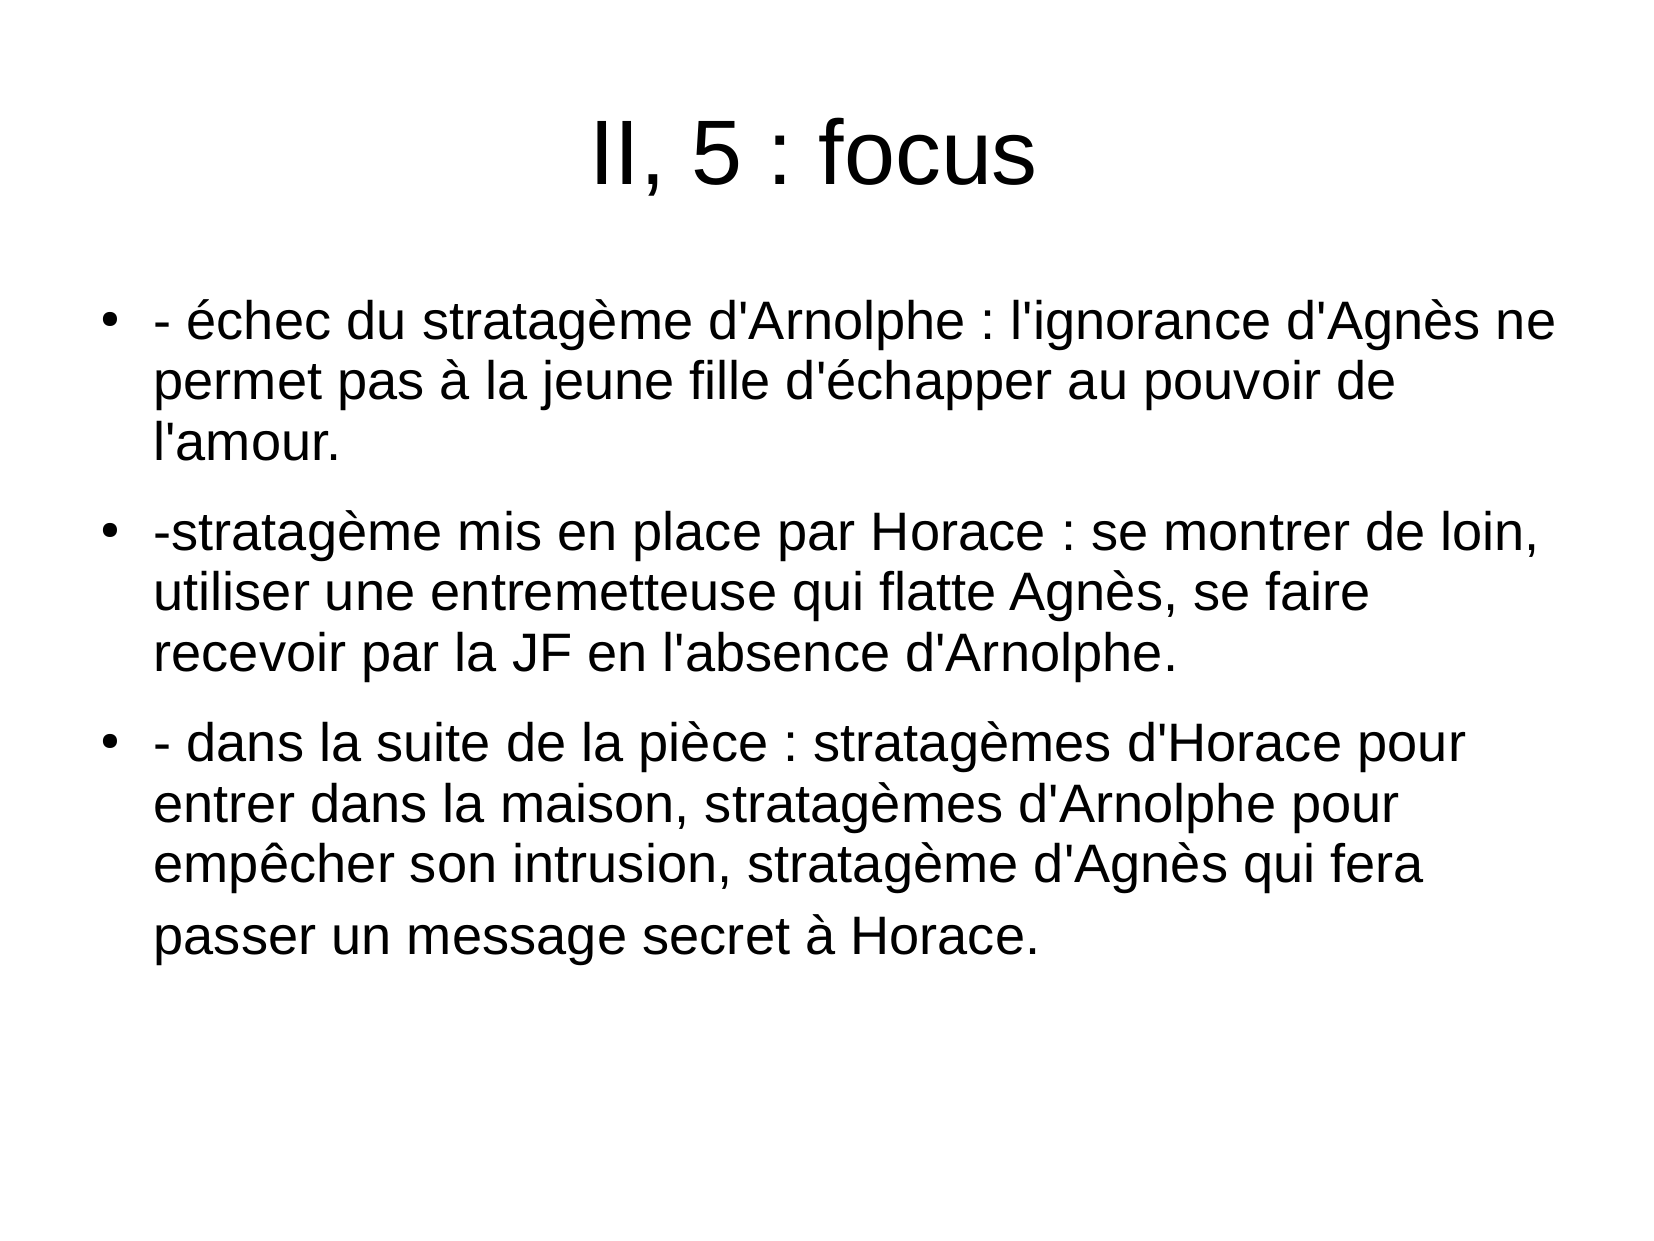

# II, 5 : focus
- échec du stratagème d'Arnolphe : l'ignorance d'Agnès ne permet pas à la jeune fille d'échapper au pouvoir de l'amour.
-stratagème mis en place par Horace : se montrer de loin, utiliser une entremetteuse qui flatte Agnès, se faire recevoir par la JF en l'absence d'Arnolphe.
- dans la suite de la pièce : stratagèmes d'Horace pour entrer dans la maison, stratagèmes d'Arnolphe pour empêcher son intrusion, stratagème d'Agnès qui fera passer un message secret à Horace.